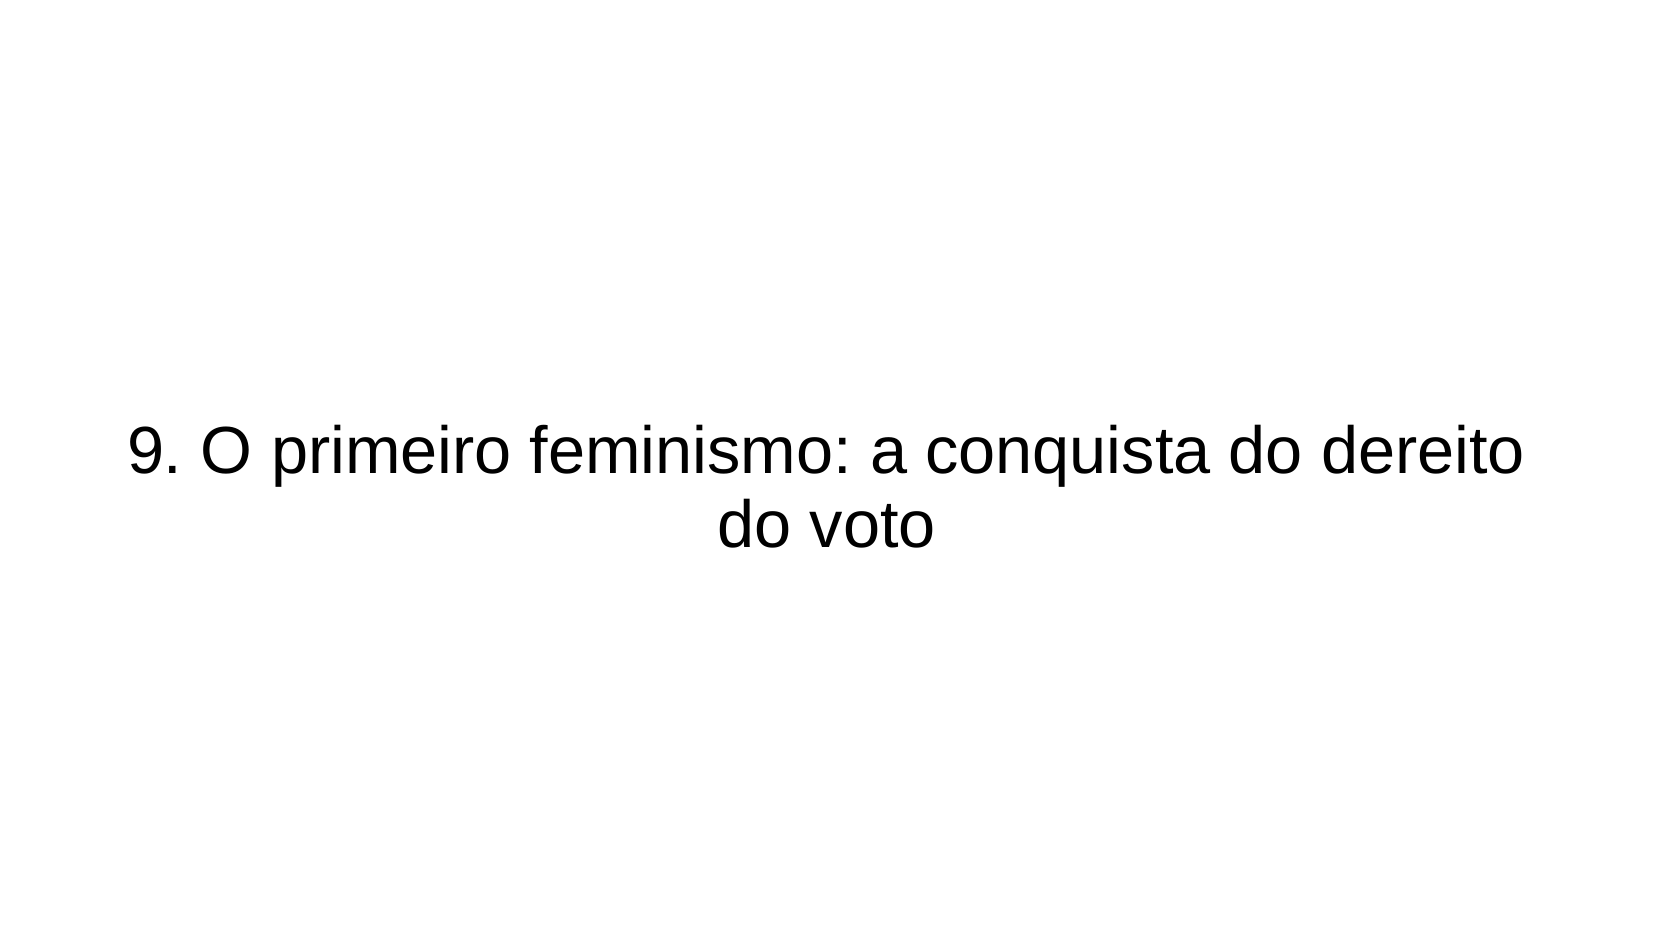

#
9. O primeiro feminismo: a conquista do dereito do voto